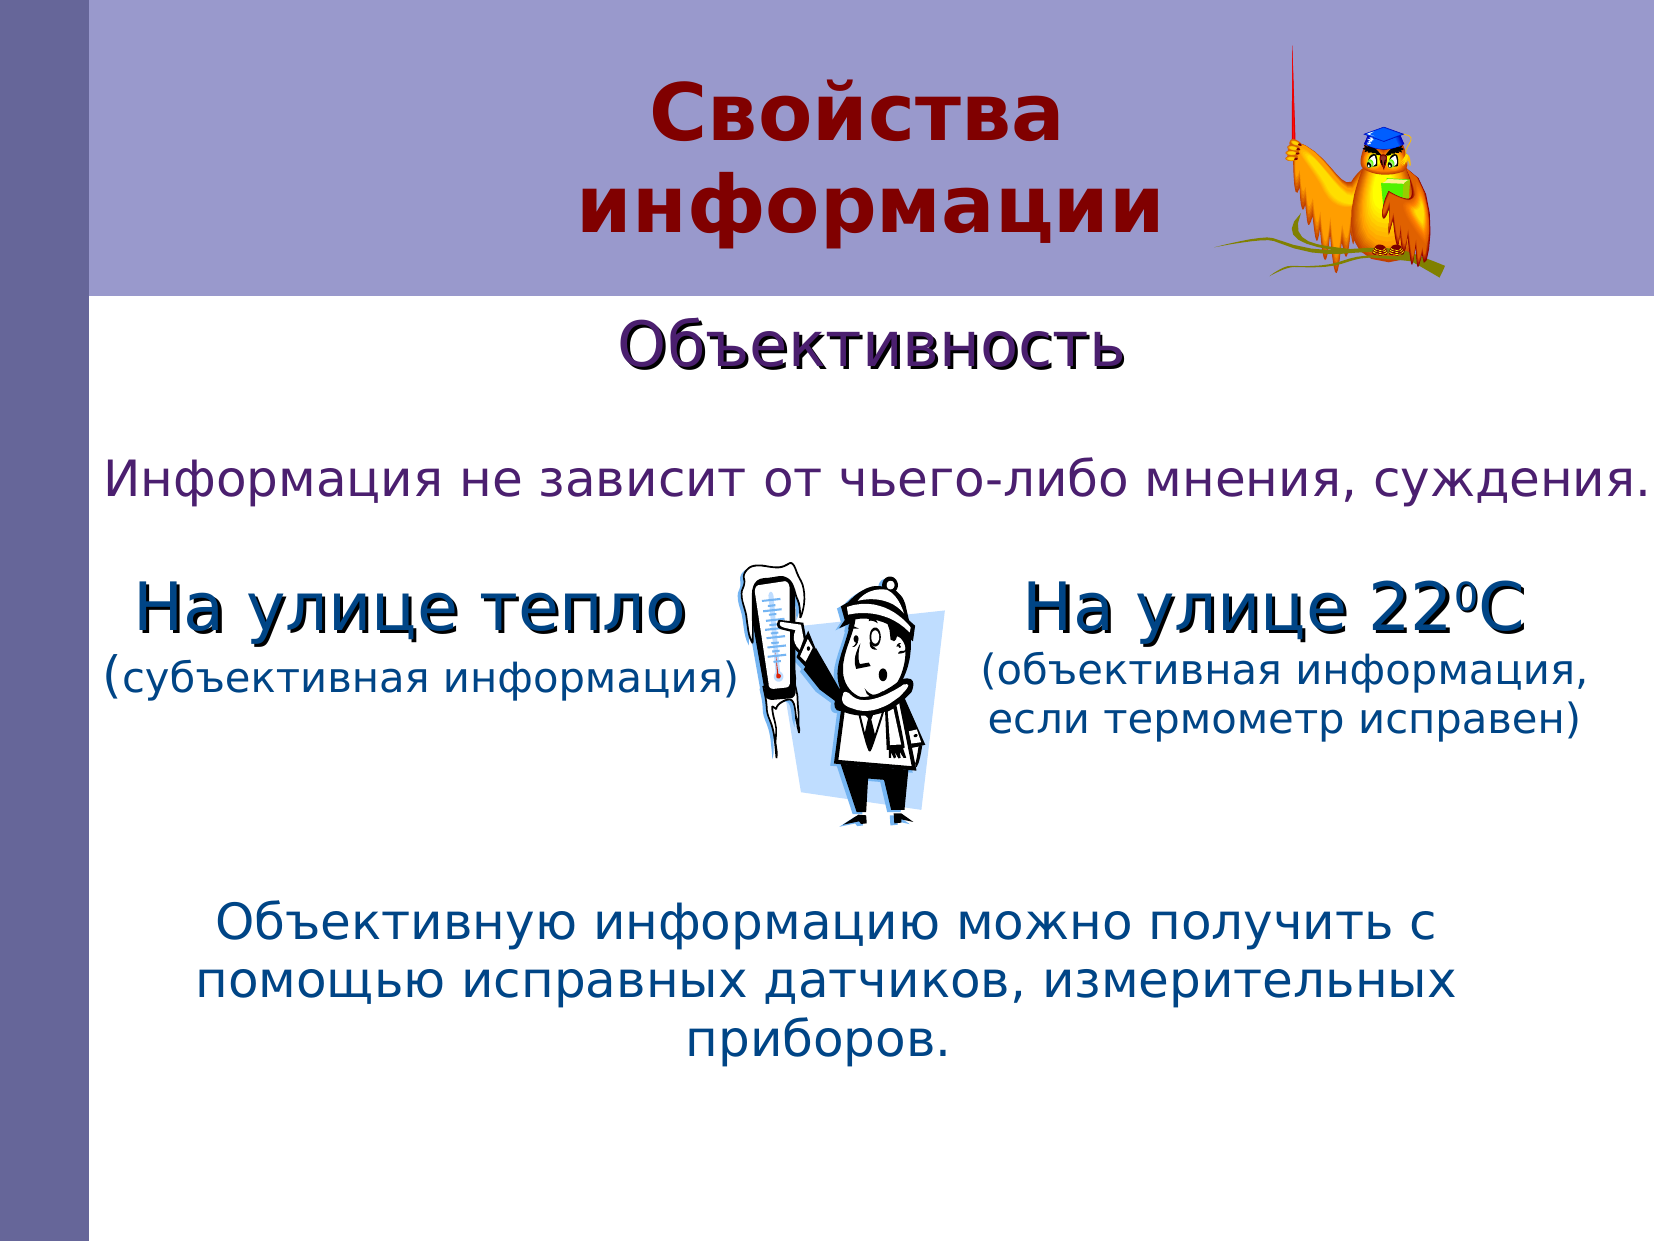

Свойства
информации
Объективность
Информация не зависит от чьего-либо мнения, суждения.
На улице тепло
(субъективная информация)
На улице 220С
(объективная информация, если термометр исправен)
Объективную информацию можно получить с помощью исправных датчиков, измерительных приборов.